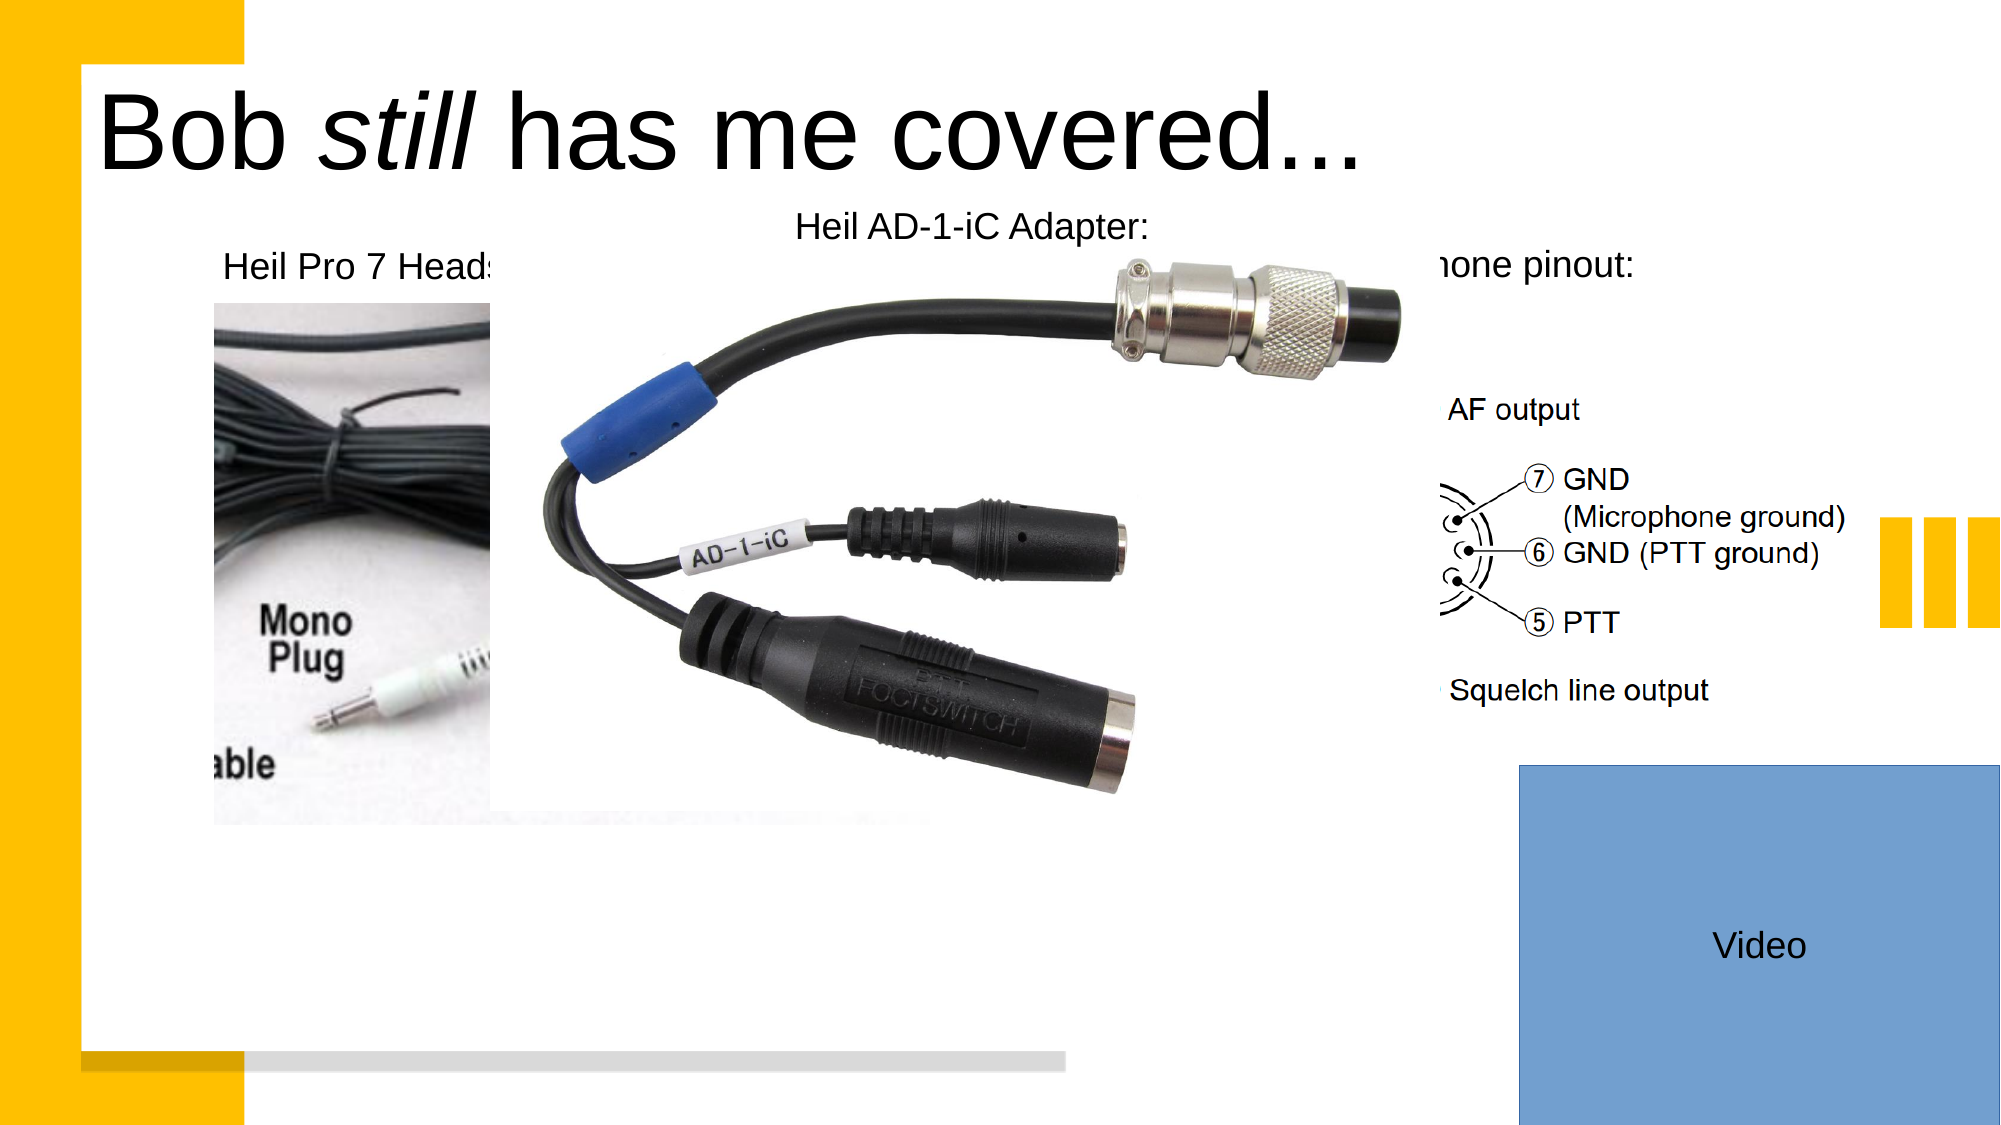

Video
Bob still has me covered...
Heil AD-1-iC Adapter:
Icom IC-7300 Microphone pinout:
Heil Pro 7 Headset: